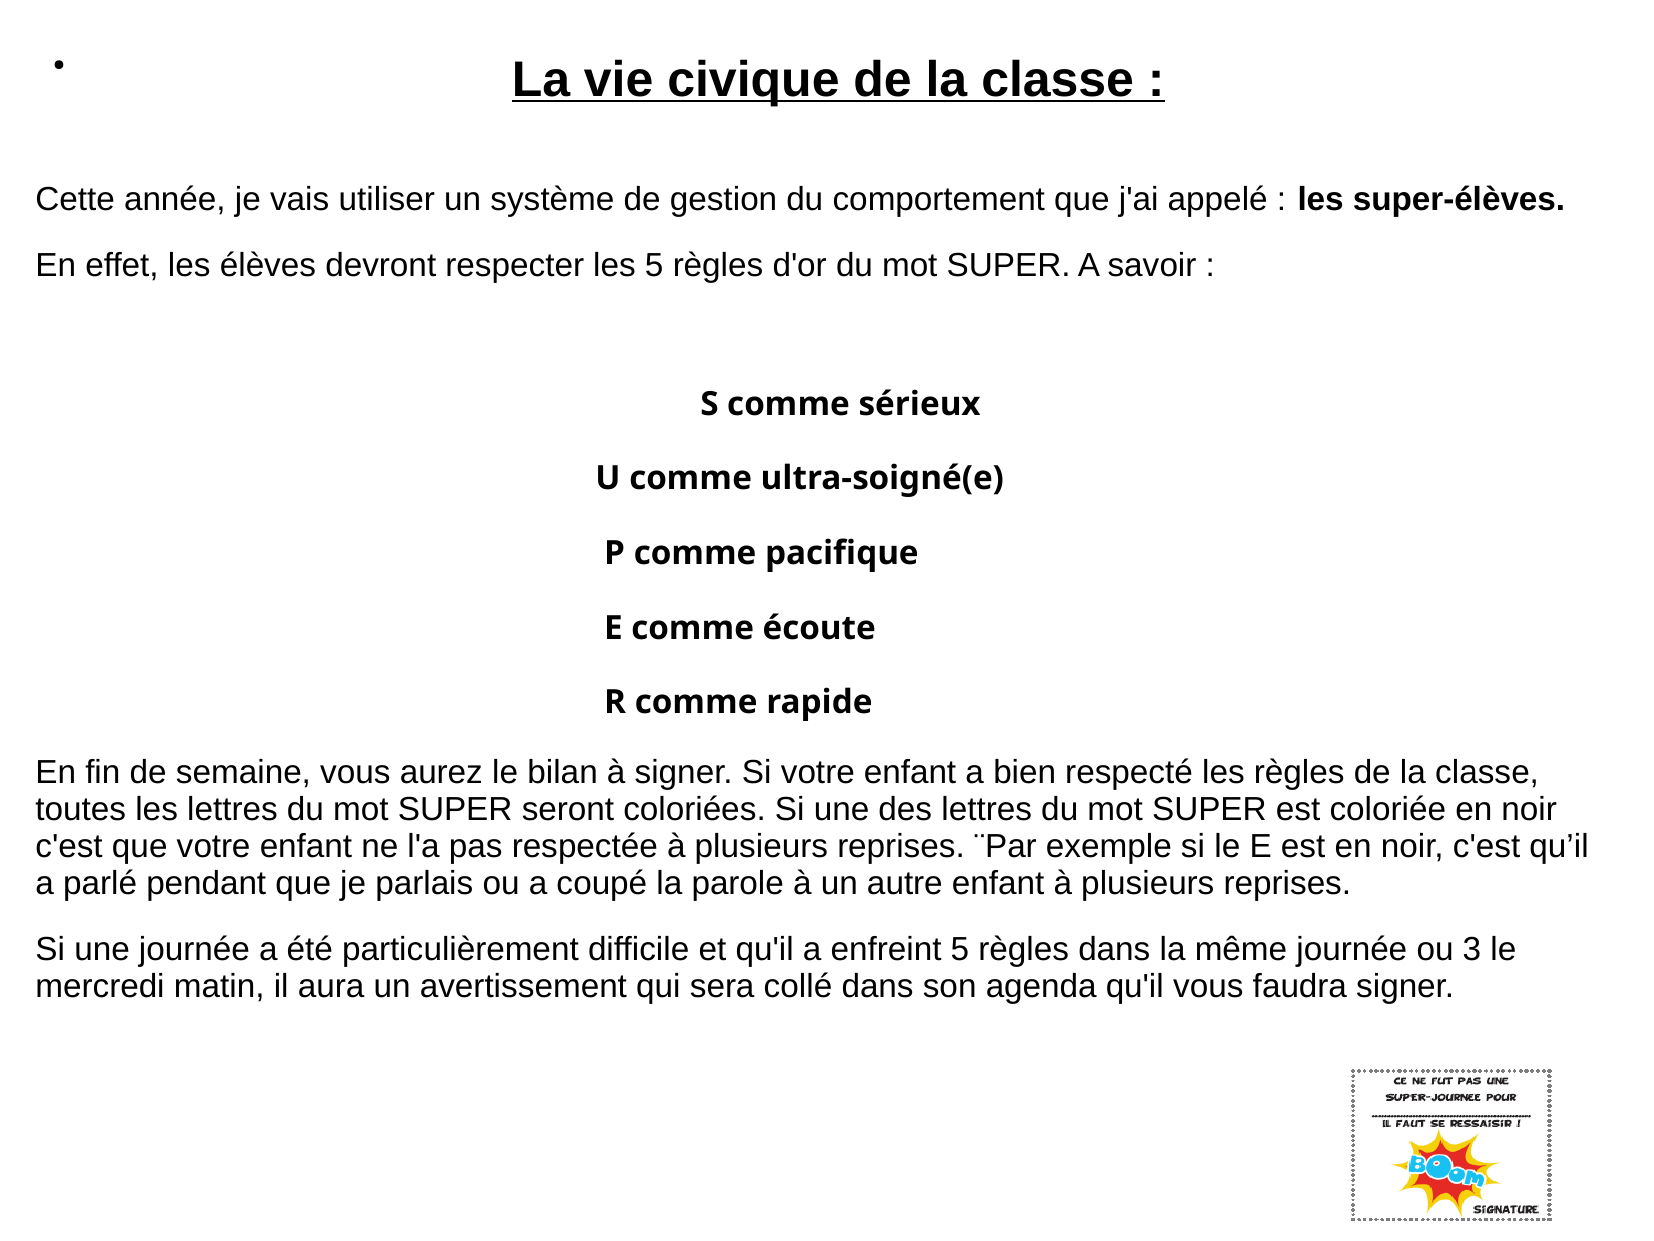

# La vie civique de la classe :
Cette année, je vais utiliser un système de gestion du comportement que j'ai appelé : les super-élèves.
En effet, les élèves devront respecter les 5 règles d'or du mot SUPER. A savoir :
 S comme sérieux
 U comme ultra-soigné(e)
 P comme pacifique
 E comme écoute
 R comme rapide
En fin de semaine, vous aurez le bilan à signer. Si votre enfant a bien respecté les règles de la classe, toutes les lettres du mot SUPER seront coloriées. Si une des lettres du mot SUPER est coloriée en noir c'est que votre enfant ne l'a pas respectée à plusieurs reprises. ¨Par exemple si le E est en noir, c'est qu’il a parlé pendant que je parlais ou a coupé la parole à un autre enfant à plusieurs reprises.
Si une journée a été particulièrement difficile et qu'il a enfreint 5 règles dans la même journée ou 3 le mercredi matin, il aura un avertissement qui sera collé dans son agenda qu'il vous faudra signer.